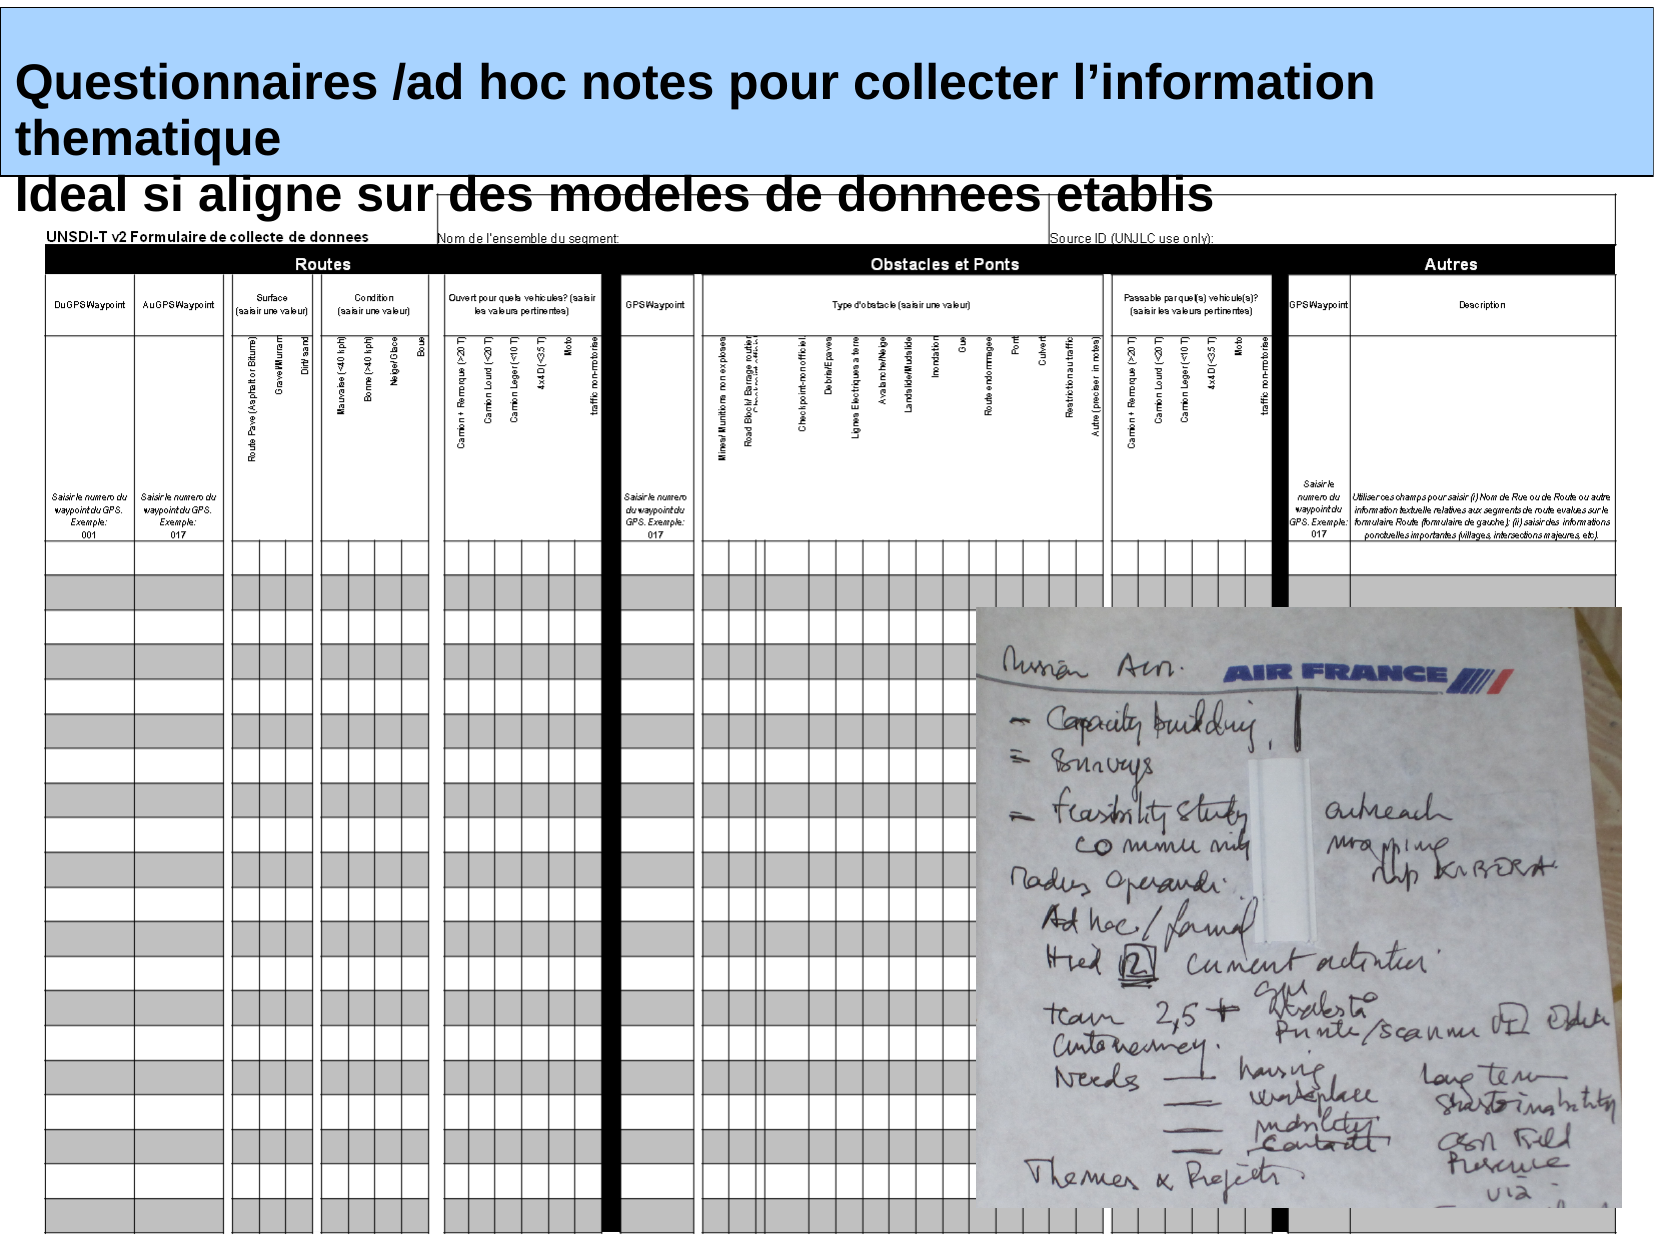

Questionnaires /ad hoc notes pour collecter l’information thematique
Ideal si aligne sur des modeles de donnees etablis